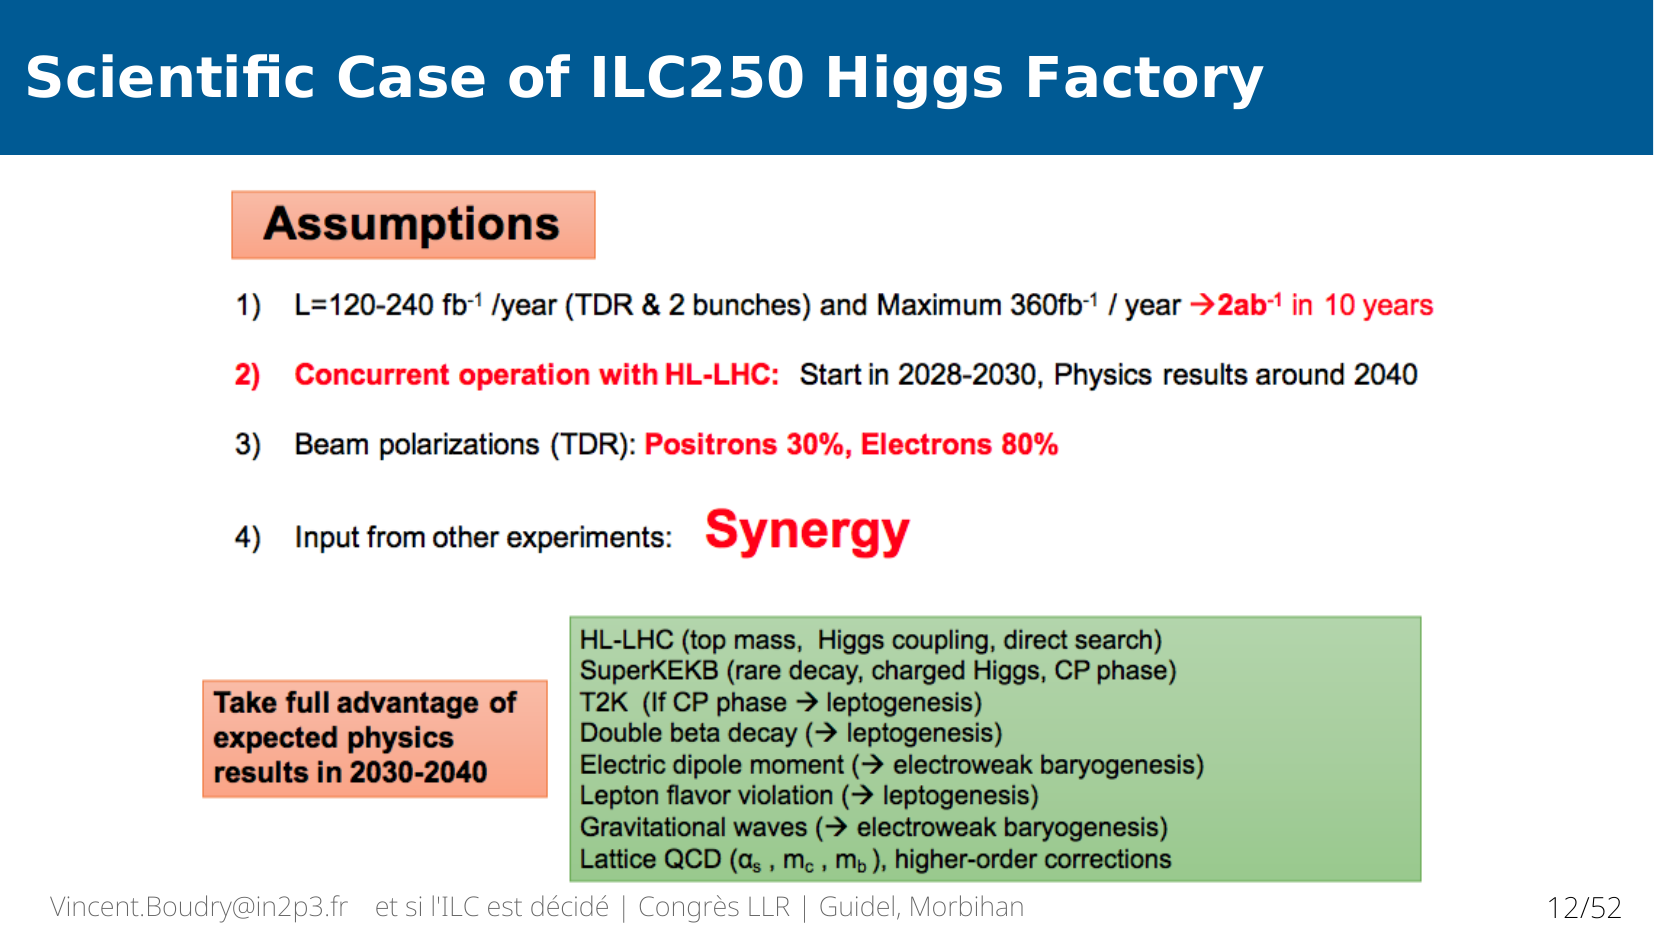

# Scientific Case of ILC250 Higgs Factory
et si l'ILC est décidé | Congrès LLR | Guidel, Morbihan
12